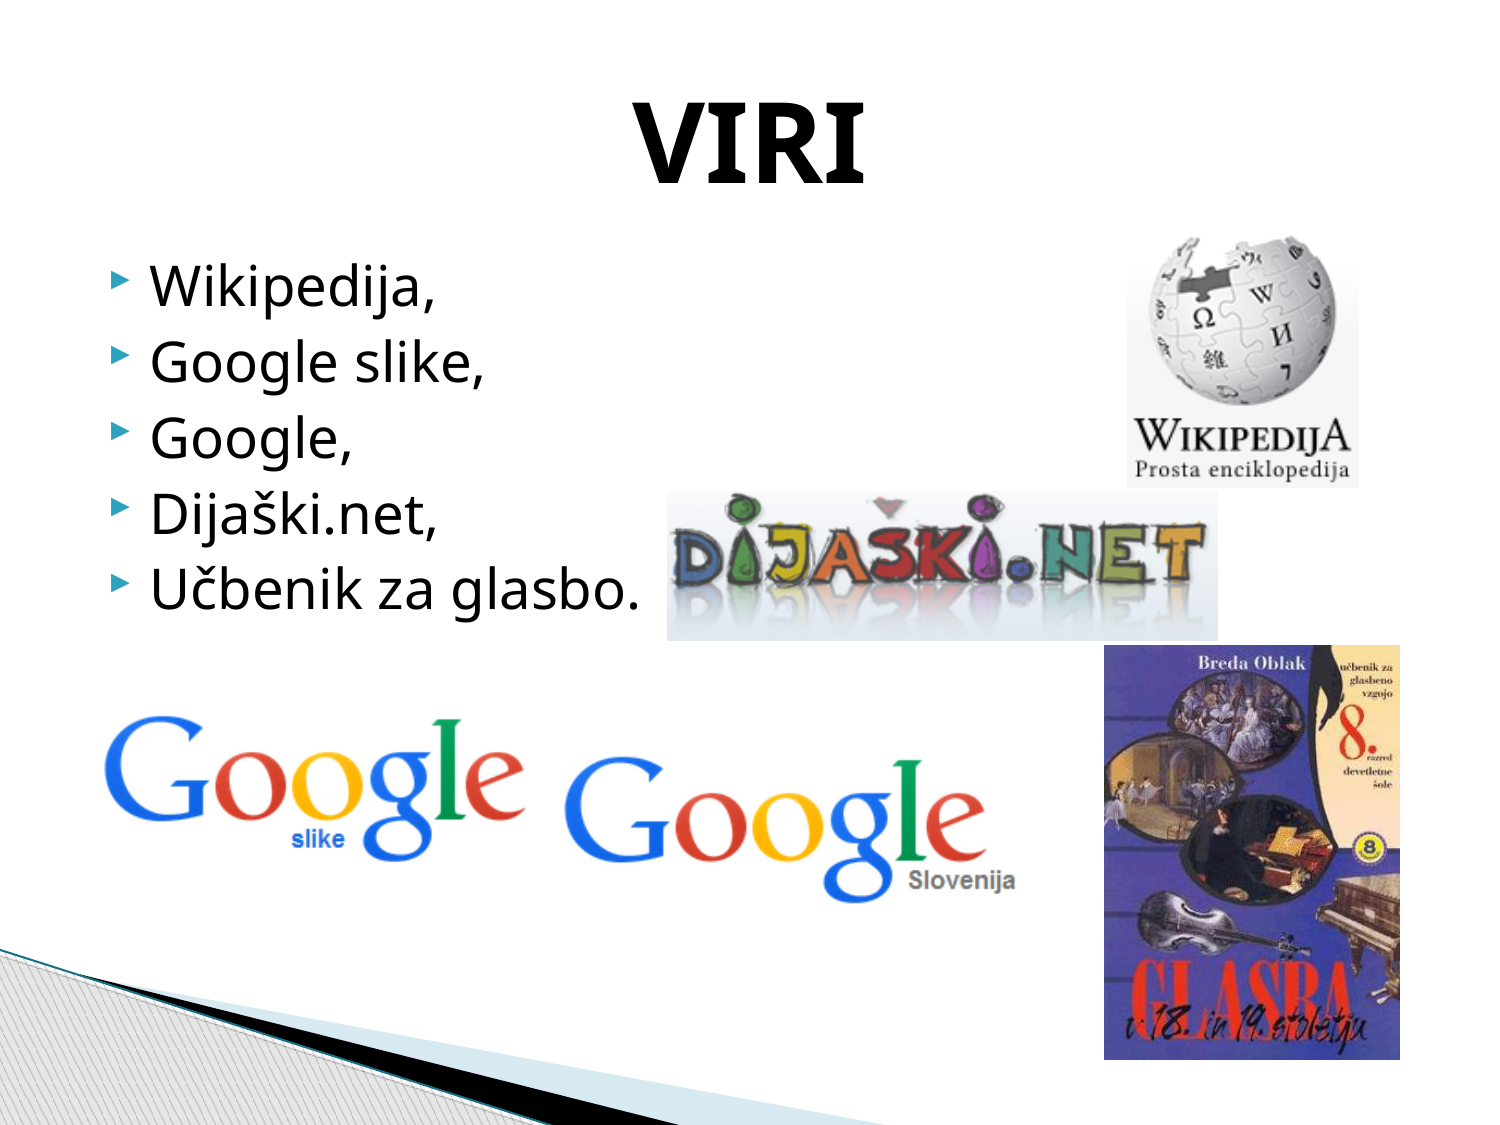

VIRI
# Wikipedija,
Google slike,
Google,
Dijaški.net,
Učbenik za glasbo.